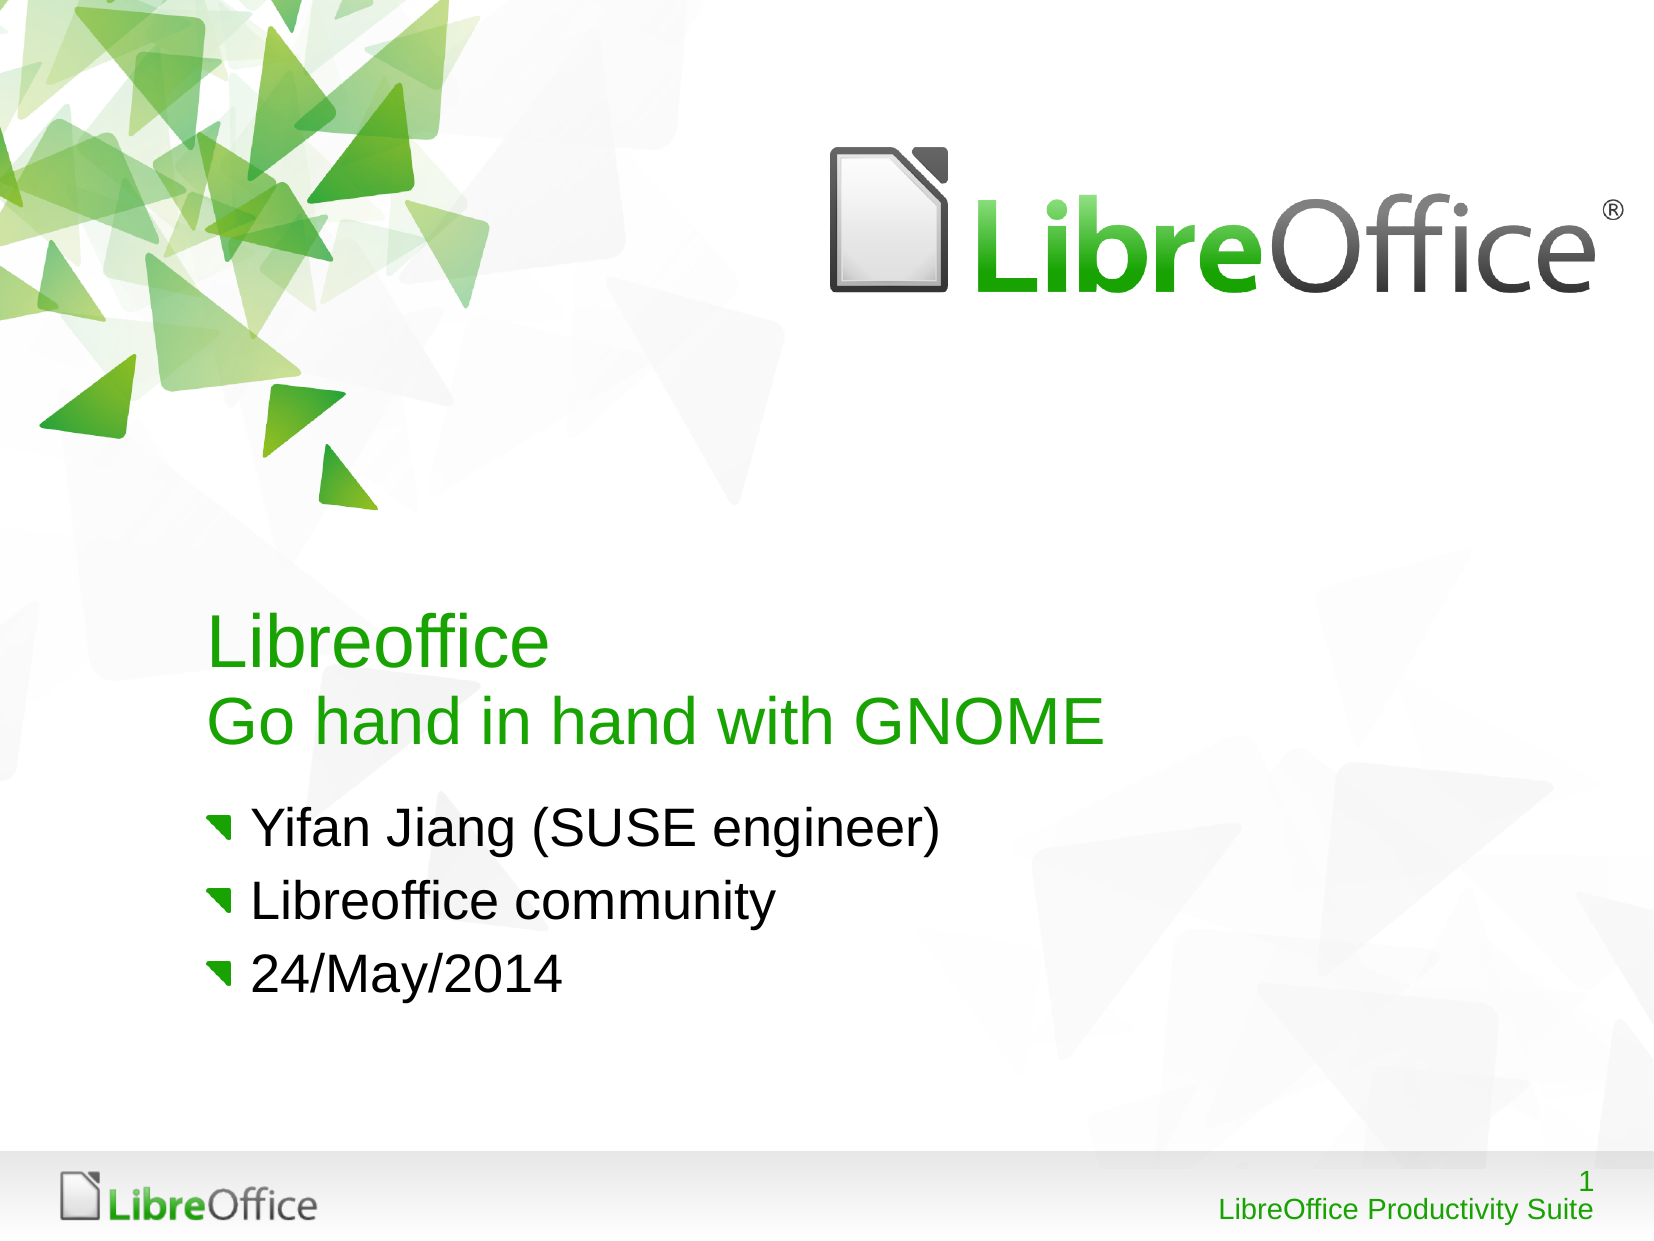

# Libreoffice Go hand in hand with GNOME
Yifan Jiang (SUSE engineer)
Libreoffice community
24/May/2014
1
LibreOffice Productivity Suite